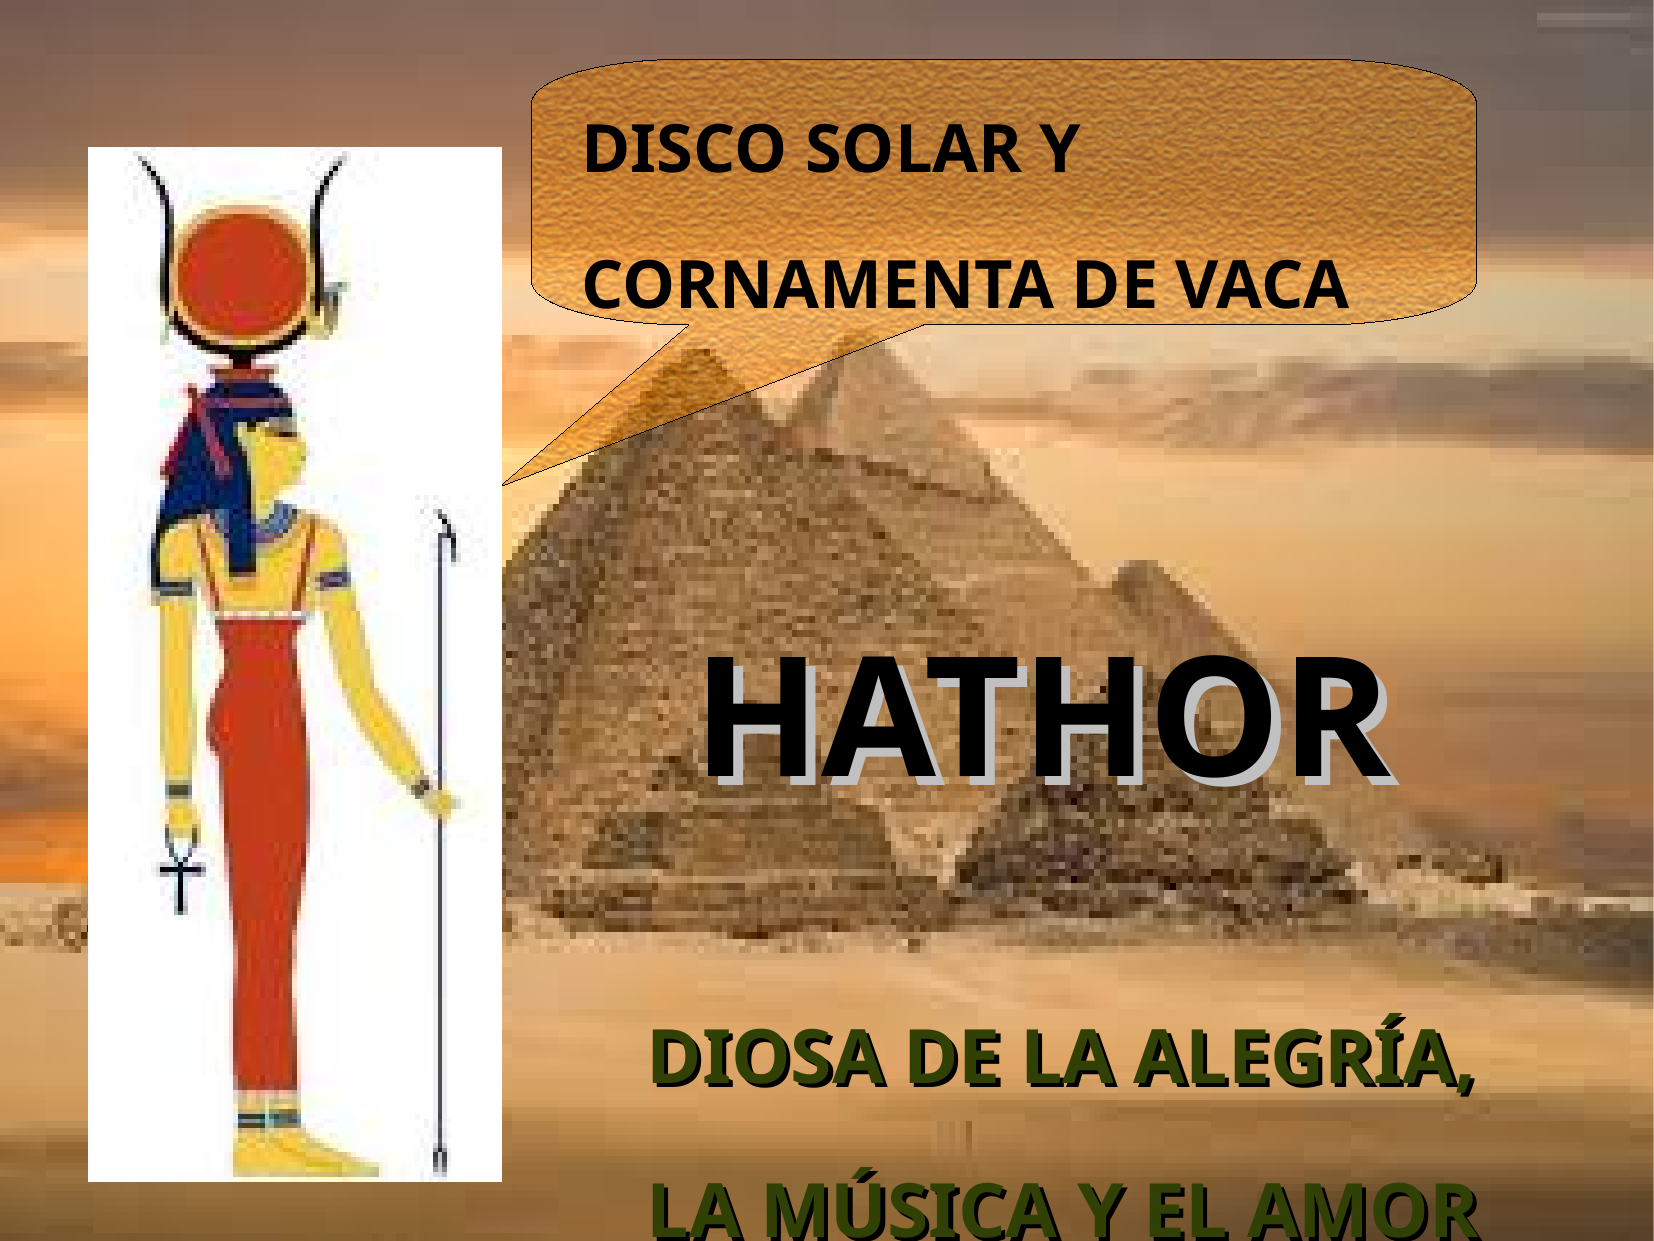

DISCO SOLAR Y
CORNAMENTA DE VACA
HATHOR
DIOSA DE LA ALEGRÍA,
LA MÚSICA Y EL AMOR